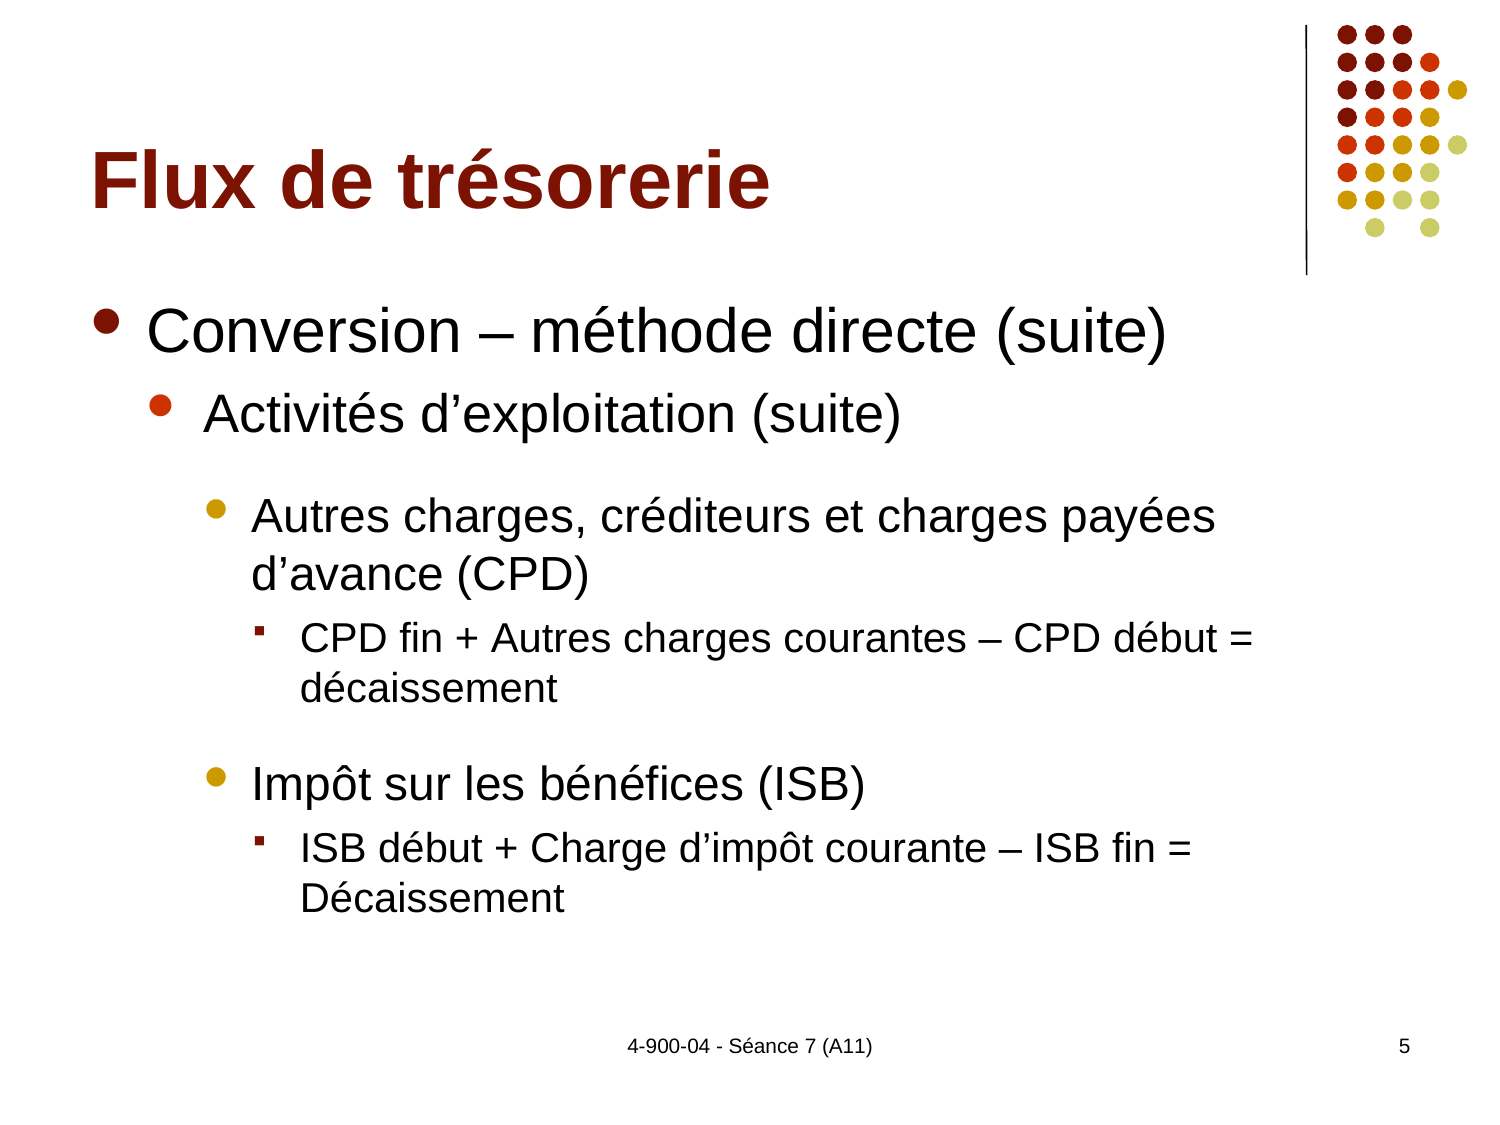

Flux de trésorerie
Conversion – méthode directe (suite)
Activités d’exploitation (suite)
Autres charges, créditeurs et charges payées d’avance (CPD)
CPD fin + Autres charges courantes – CPD début = décaissement
Impôt sur les bénéfices (ISB)
ISB début + Charge d’impôt courante – ISB fin = Décaissement
4-900-04 - Séance 7 (A11)